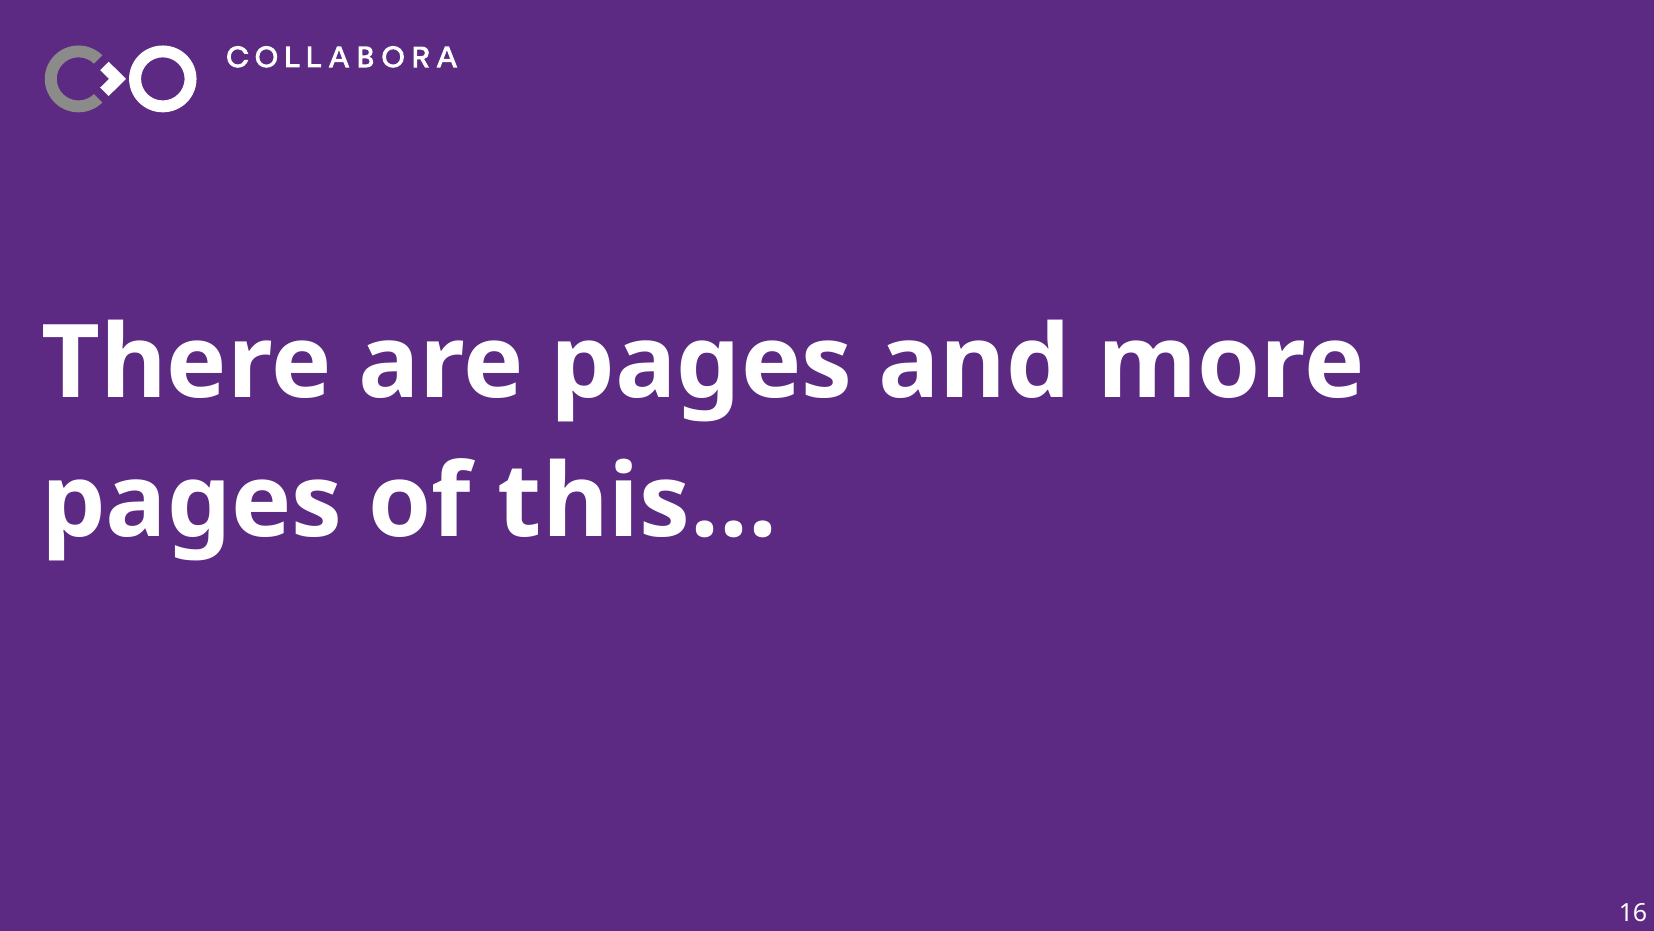

# There are pages and more pages of this...